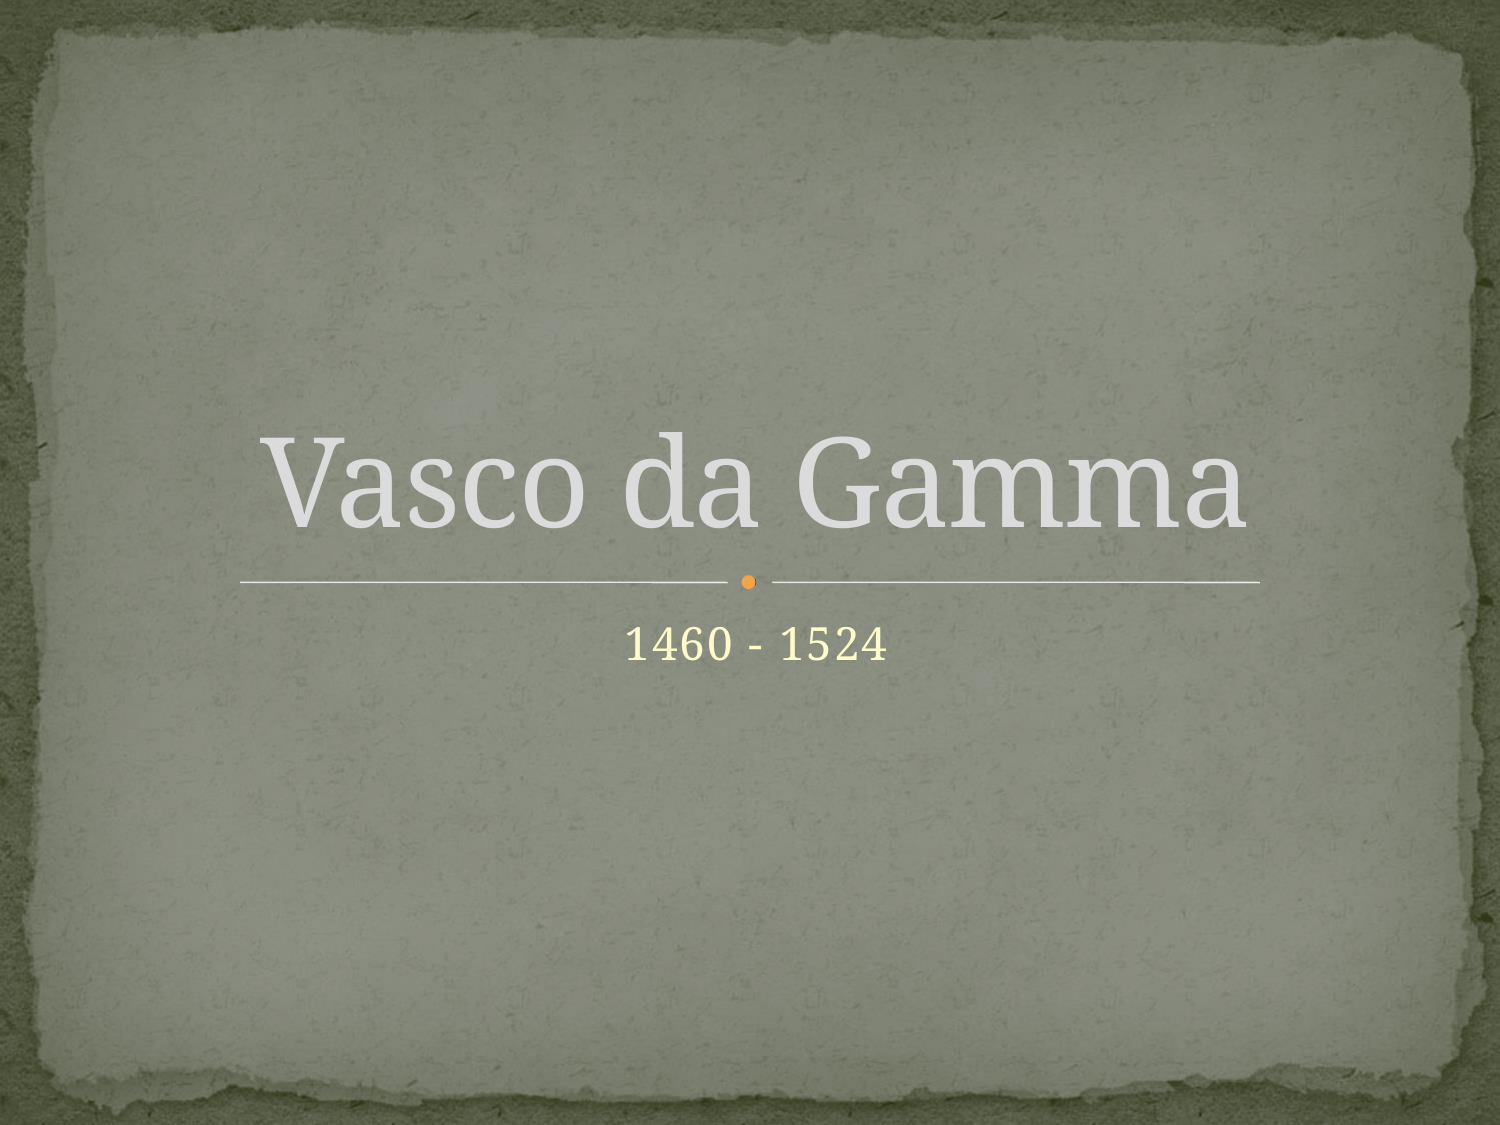

Vasco da Gamma
# 1460 - 1524